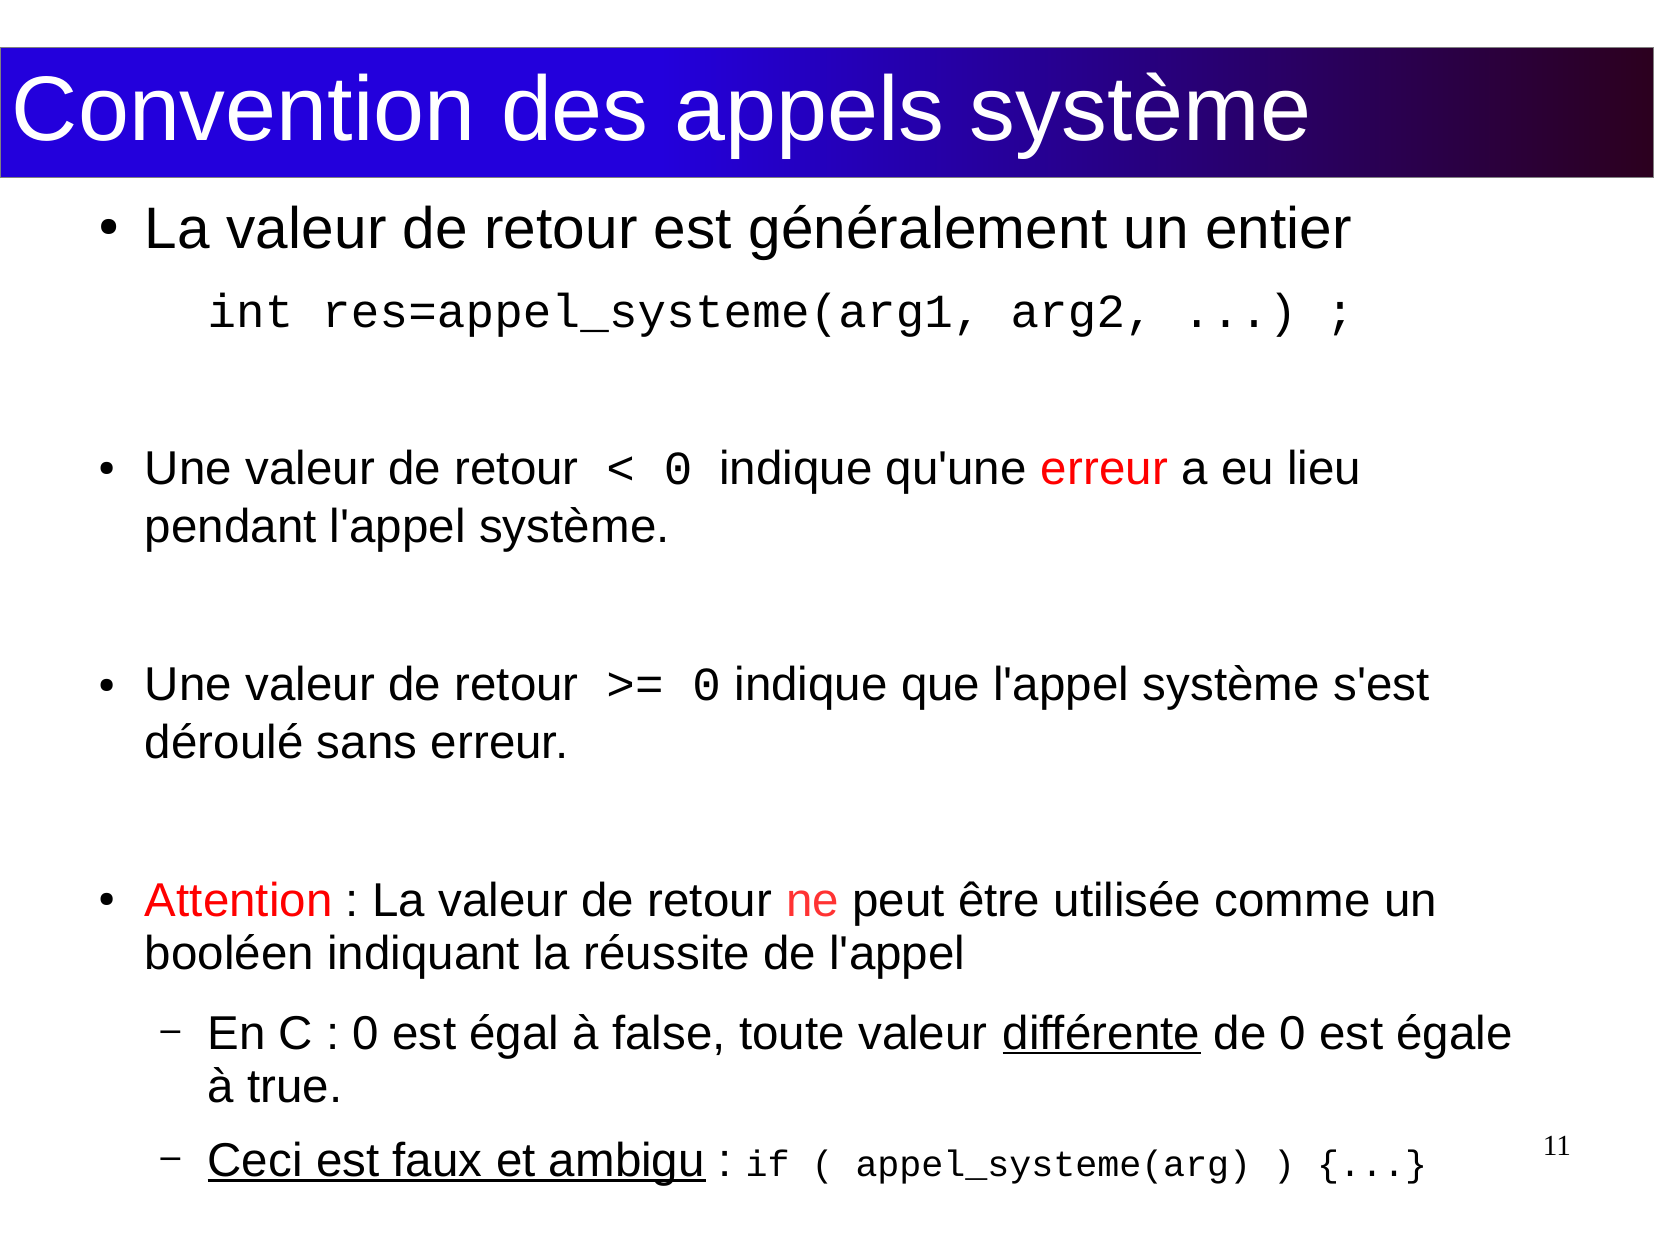

# Convention des appels système
La valeur de retour est généralement un entier
int res=appel_systeme(arg1, arg2, ...) ;
Une valeur de retour < 0 indique qu'une erreur a eu lieu pendant l'appel système.
Une valeur de retour >= 0 indique que l'appel système s'est déroulé sans erreur.
Attention : La valeur de retour ne peut être utilisée comme un booléen indiquant la réussite de l'appel
En C : 0 est égal à false, toute valeur différente de 0 est égale à true.
Ceci est faux et ambigu : if ( appel_systeme(arg) ) {...}
11